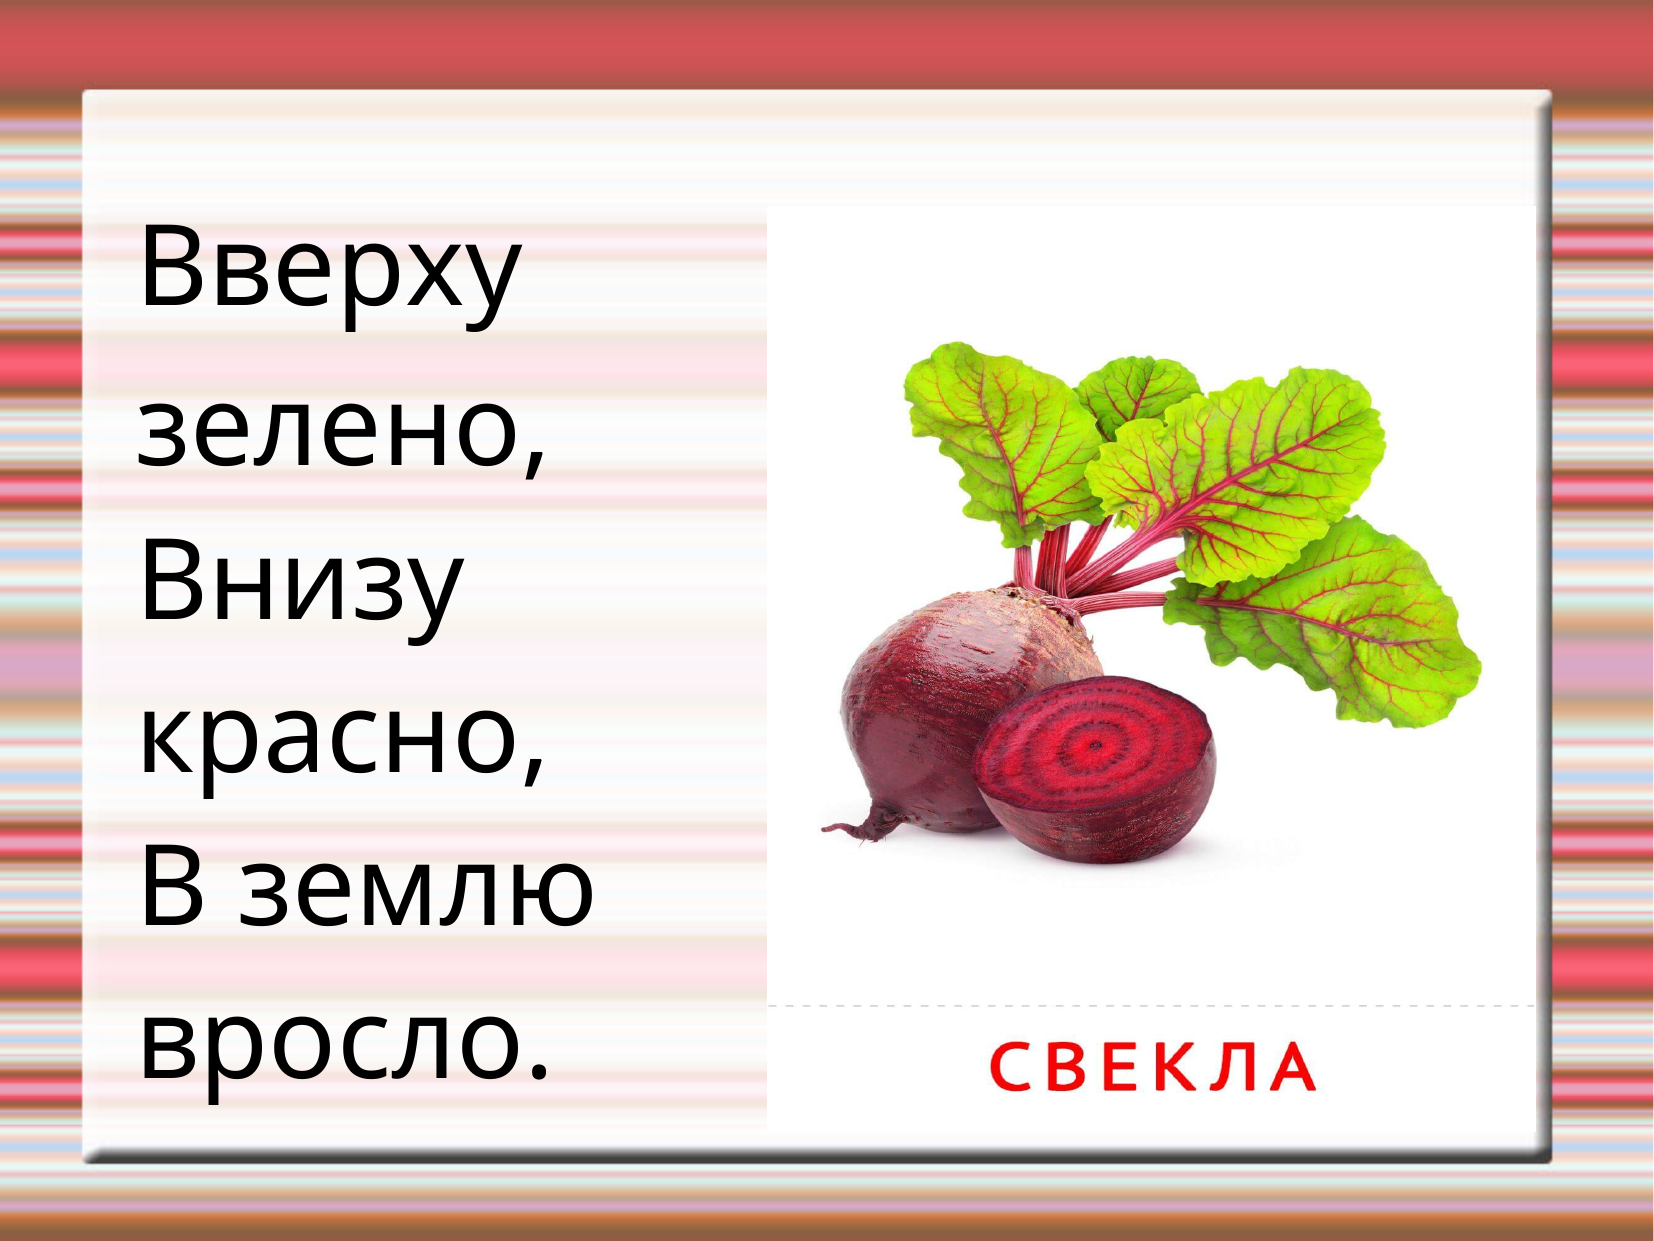

# Вверху зелено,
Внизу красно,
В землю вросло.